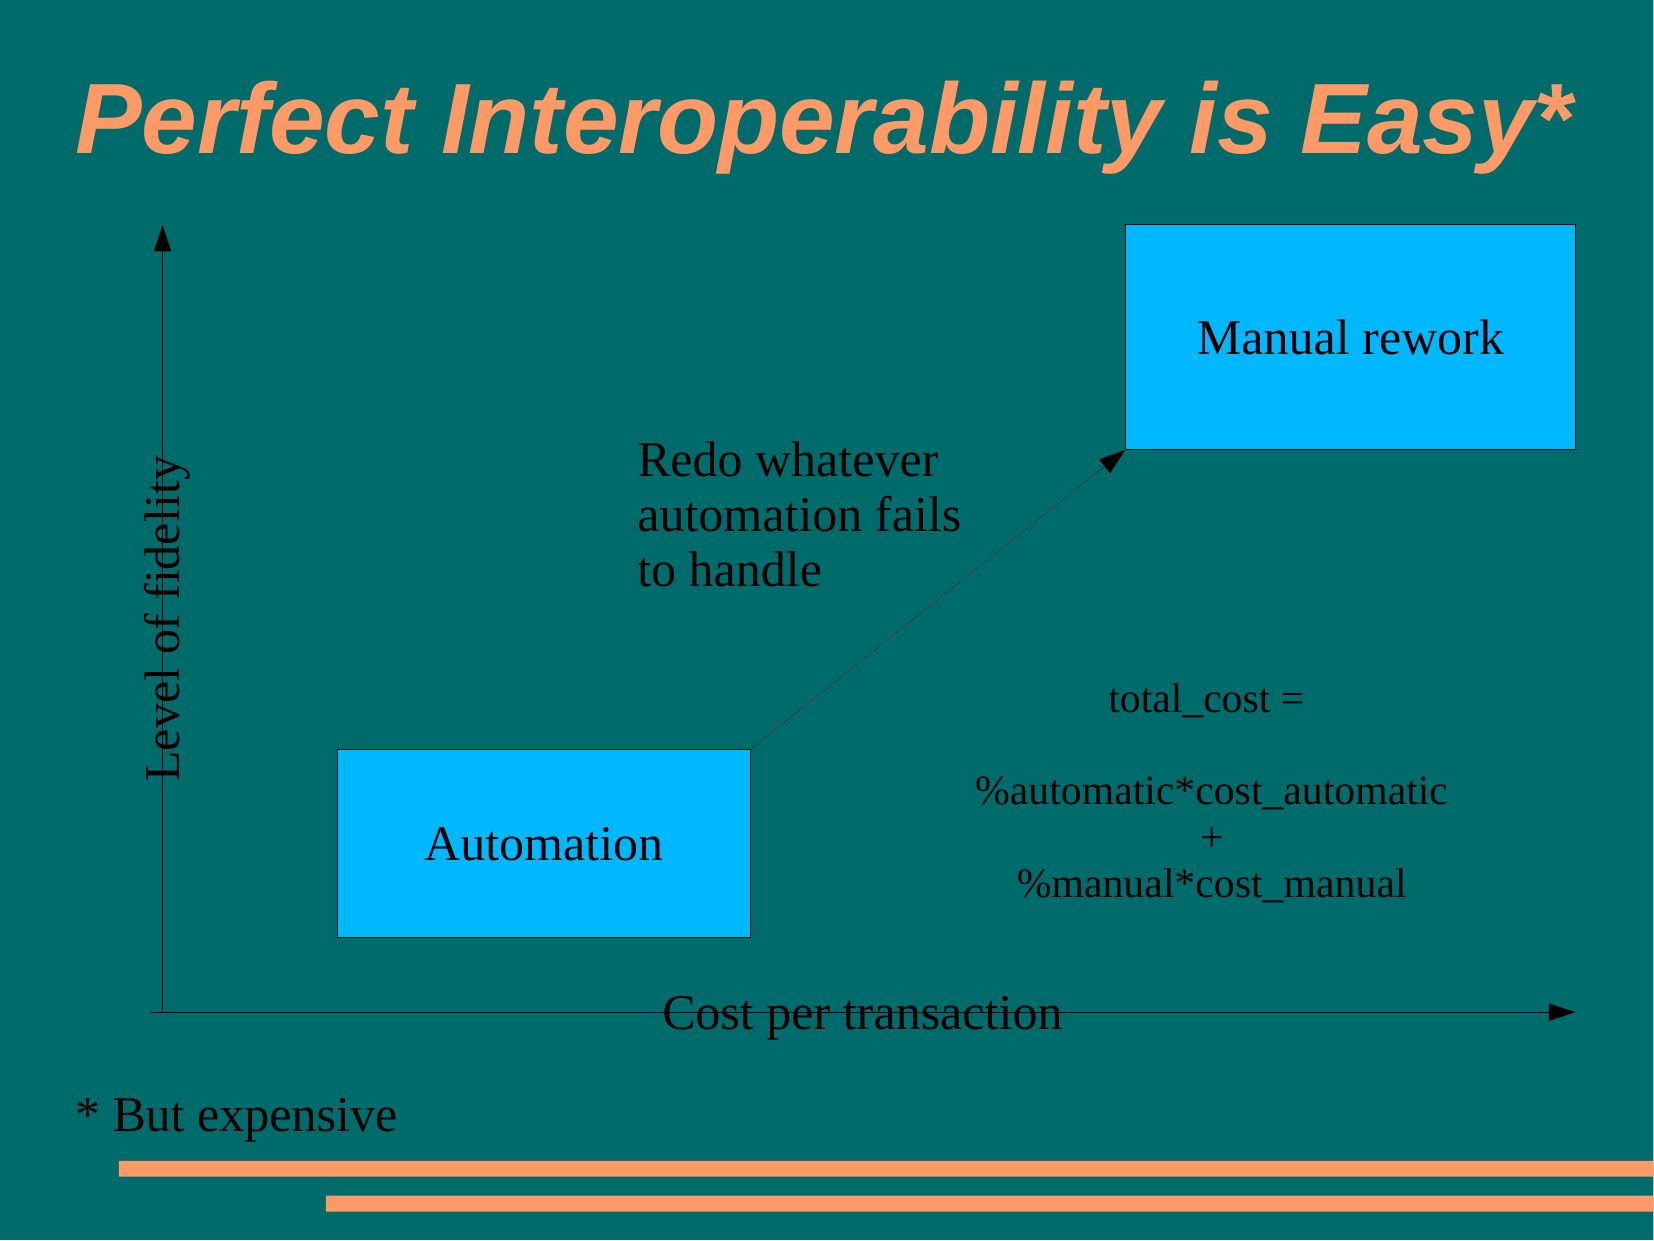

# Perfect Interoperability is Easy*
Level of fidelity
Manual rework
Redo whatever
automation fails
to handle
total_cost =
%automatic*cost_automatic
+
%manual*cost_manual
Automation
Cost per transaction
* But expensive